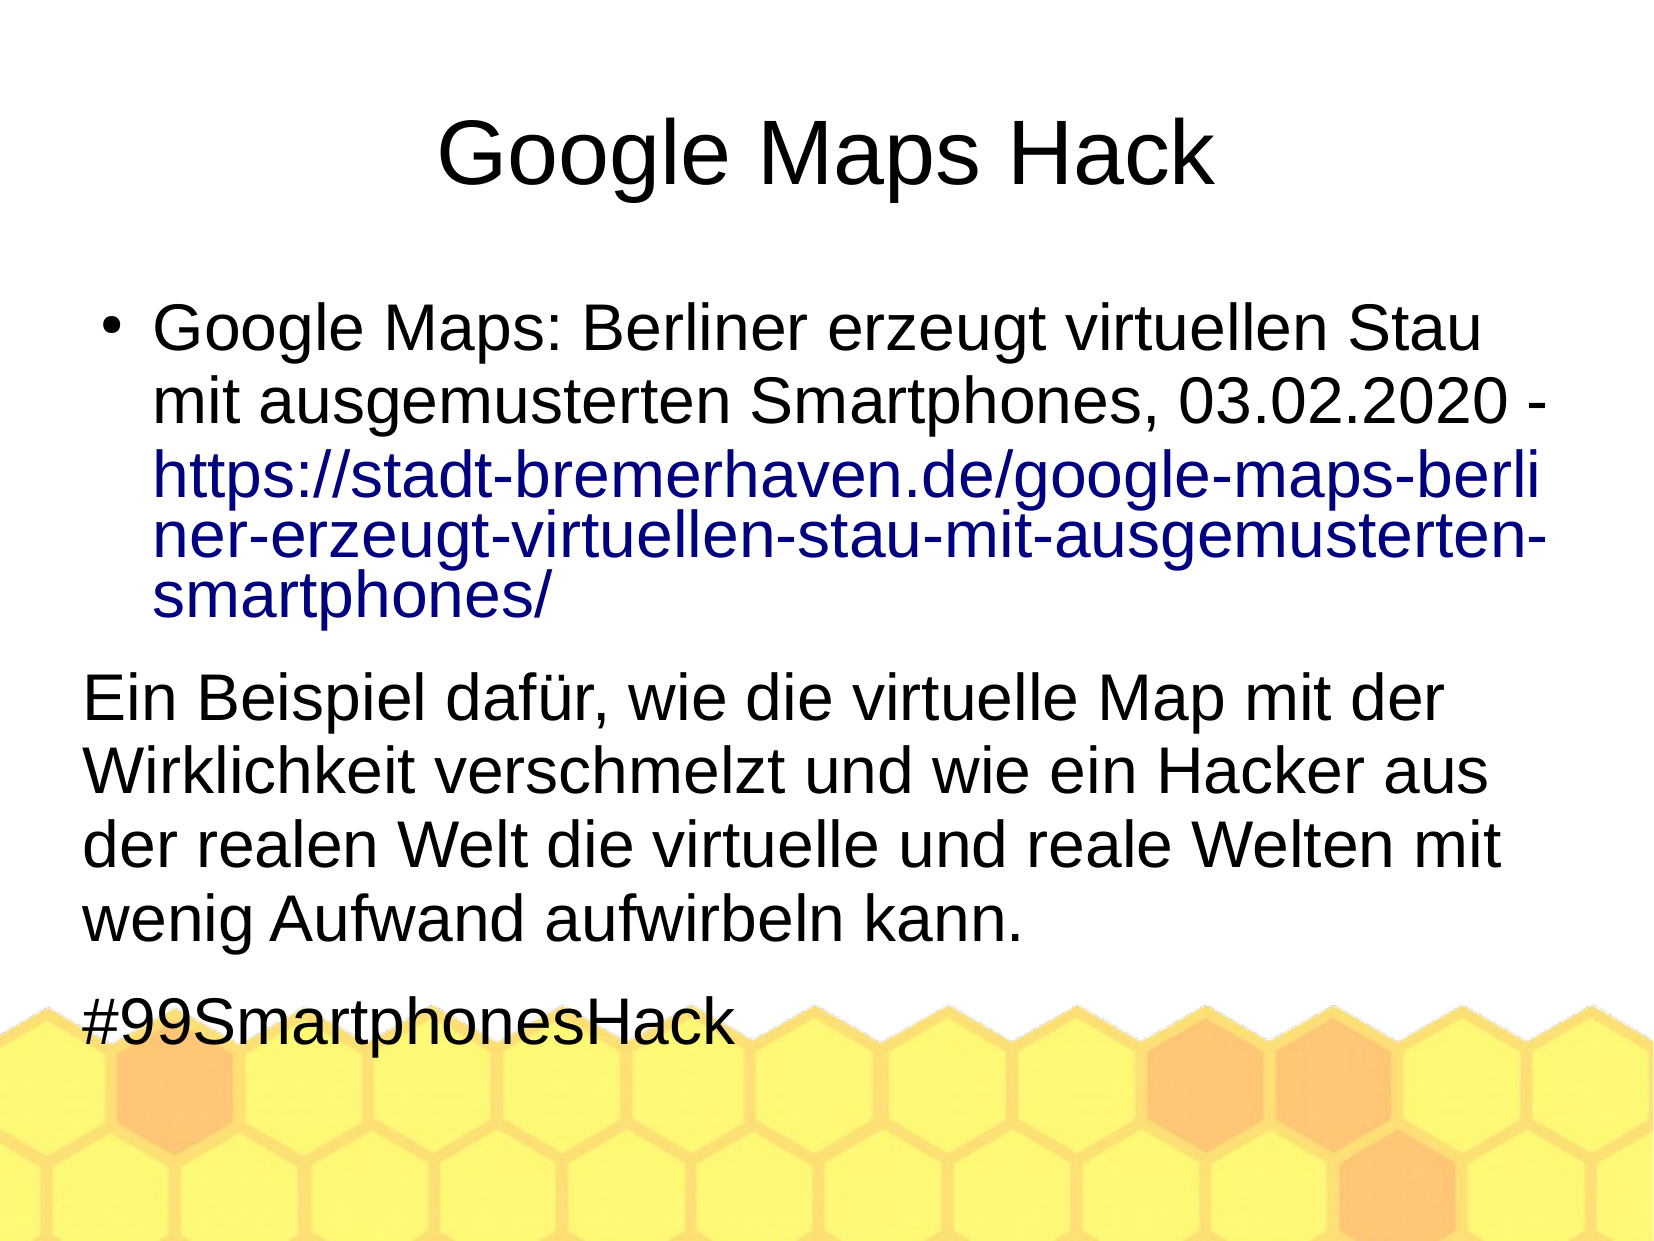

# Google Maps Hack
Google Maps: Berliner erzeugt virtuellen Stau mit ausgemusterten Smartphones, 03.02.2020 - https://stadt-bremerhaven.de/google-maps-berliner-erzeugt-virtuellen-stau-mit-ausgemusterten-smartphones/
Ein Beispiel dafür, wie die virtuelle Map mit der Wirklichkeit verschmelzt und wie ein Hacker aus der realen Welt die virtuelle und reale Welten mit wenig Aufwand aufwirbeln kann.
#99SmartphonesHack